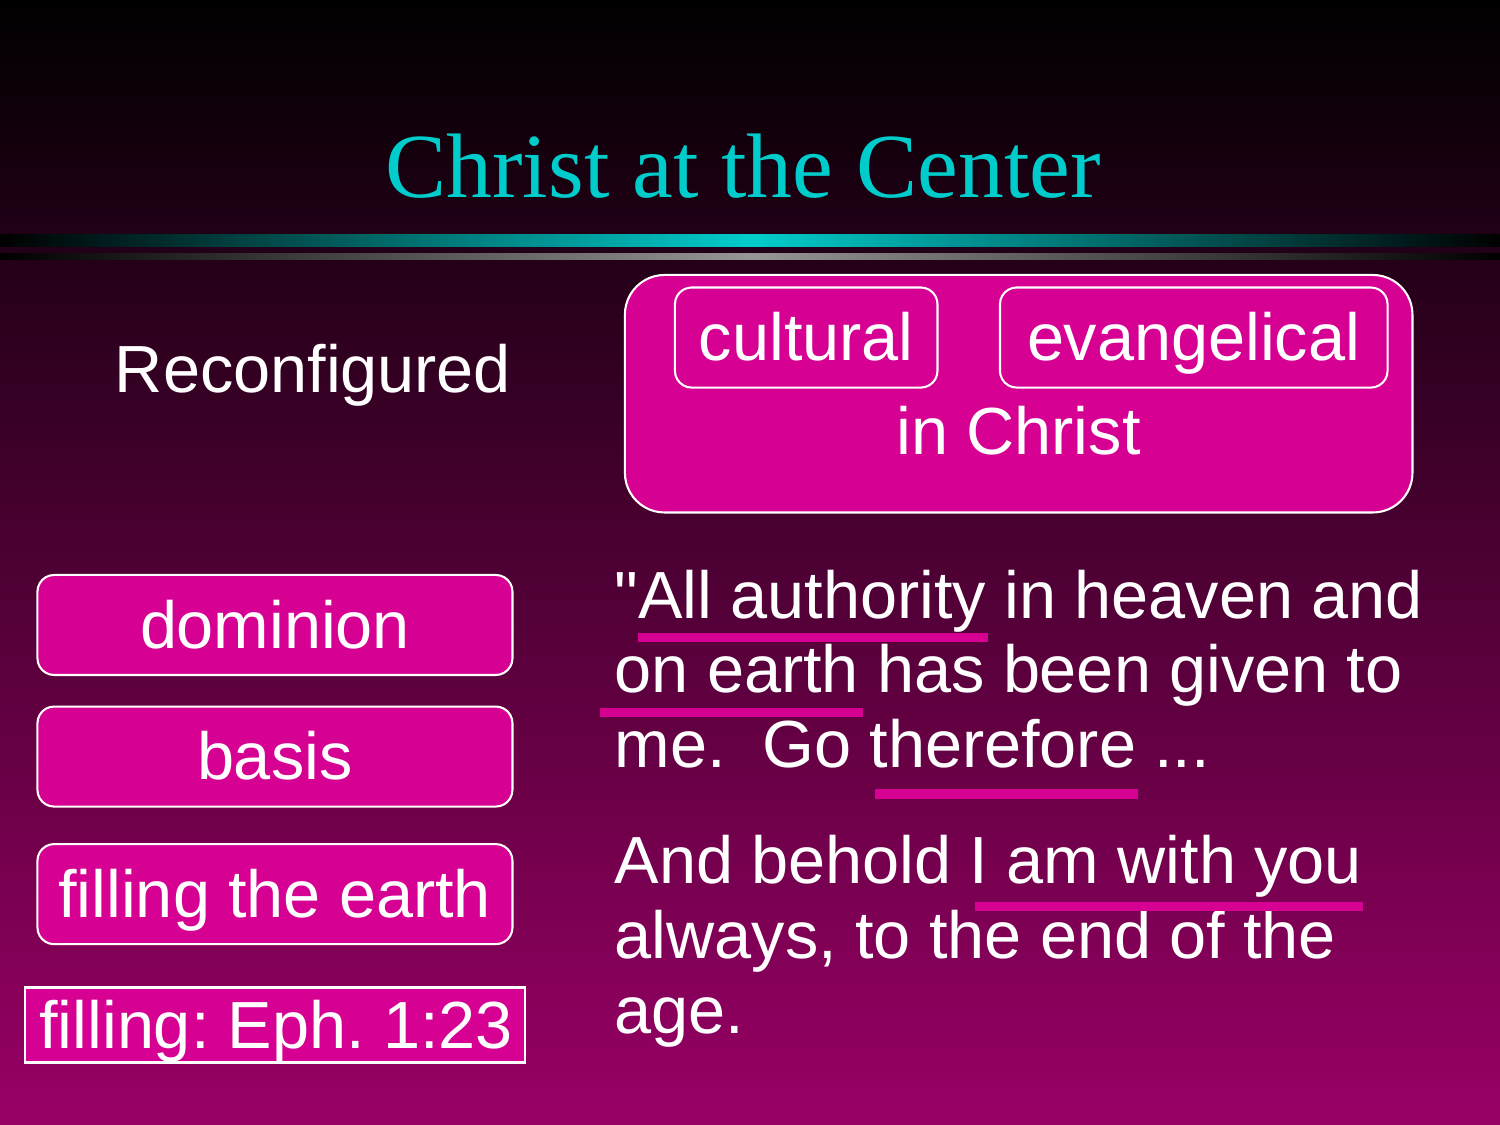

# Christ at the Center
in Christ
cultural
evangelical
Reconfigured
"All authority in heaven and on earth has been given to me. Go therefore ...
And behold I am with you always, to the end of the age.
dominion
basis
filling the earth
filling: Eph. 1:23